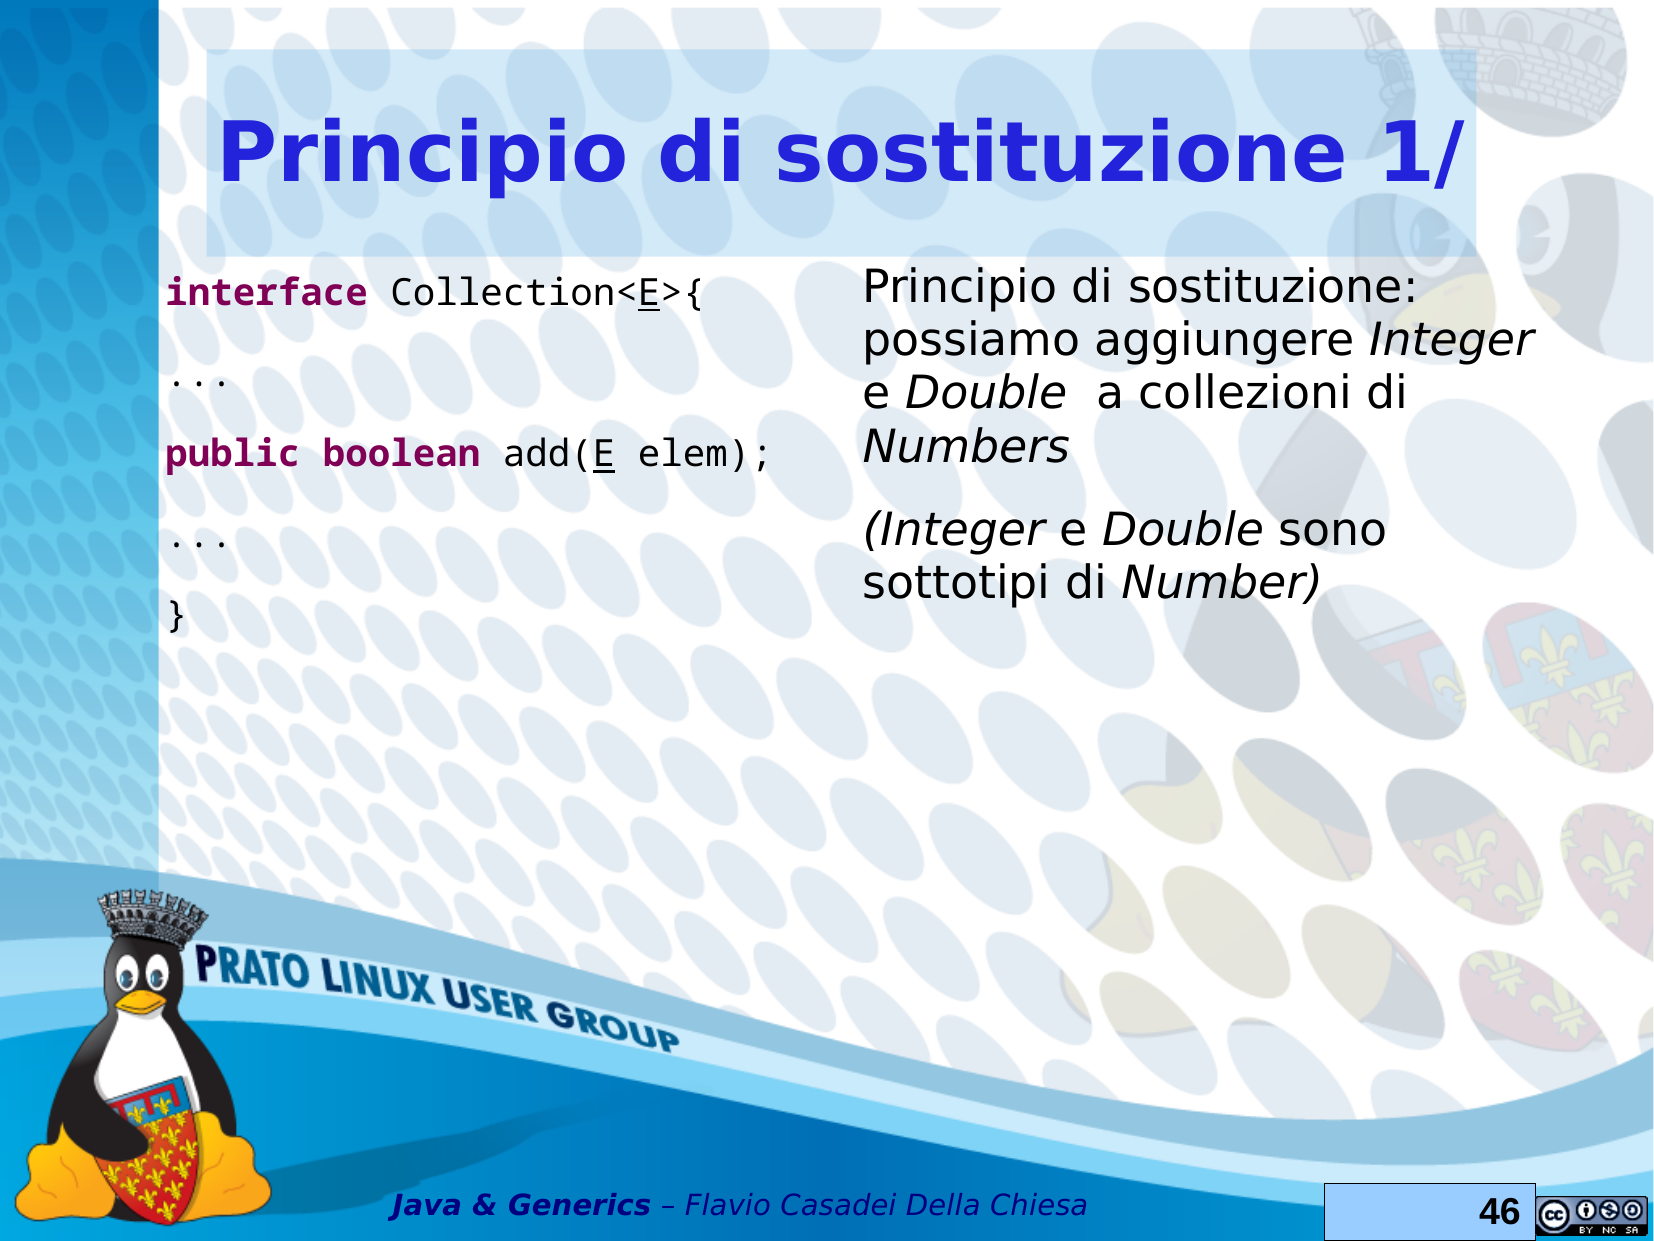

# Principio di sostituzione 1/
Principio di sostituzione: possiamo aggiungere Integer e Double a collezioni di Numbers
(Integer e Double sono sottotipi di Number)
interface Collection<E>{
...
public boolean add(E elem);
...
}